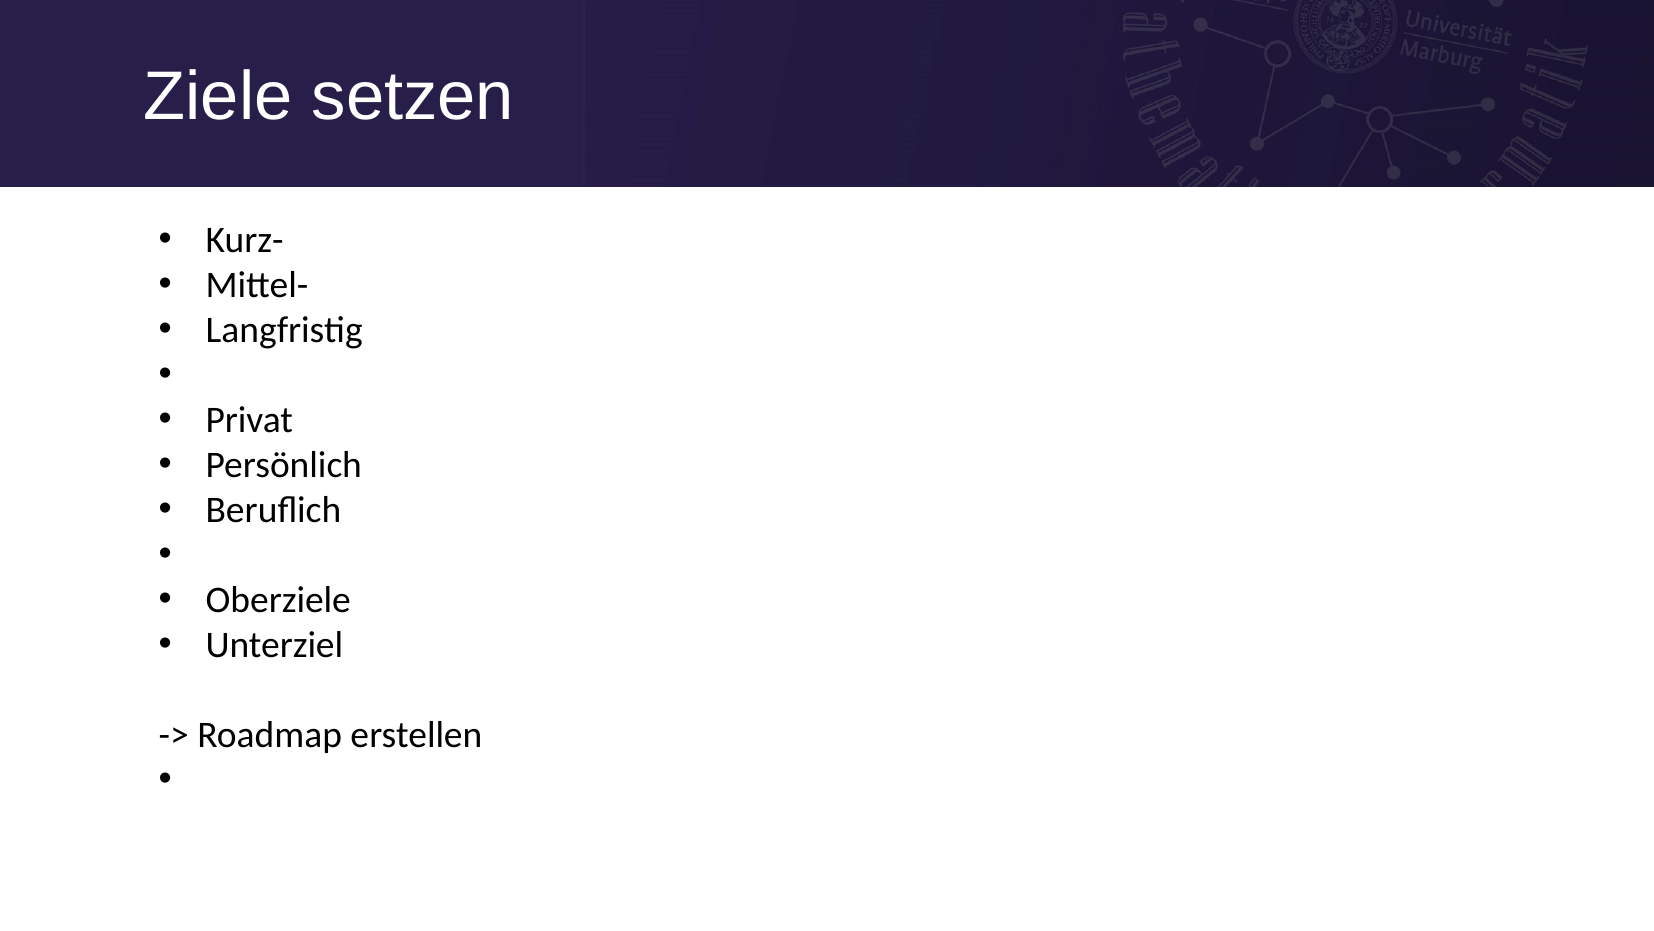

Ziele setzen
#
Kurz-
Mittel-
Langfristig
Privat
Persönlich
Beruflich
Oberziele
Unterziel
-> Roadmap erstellen